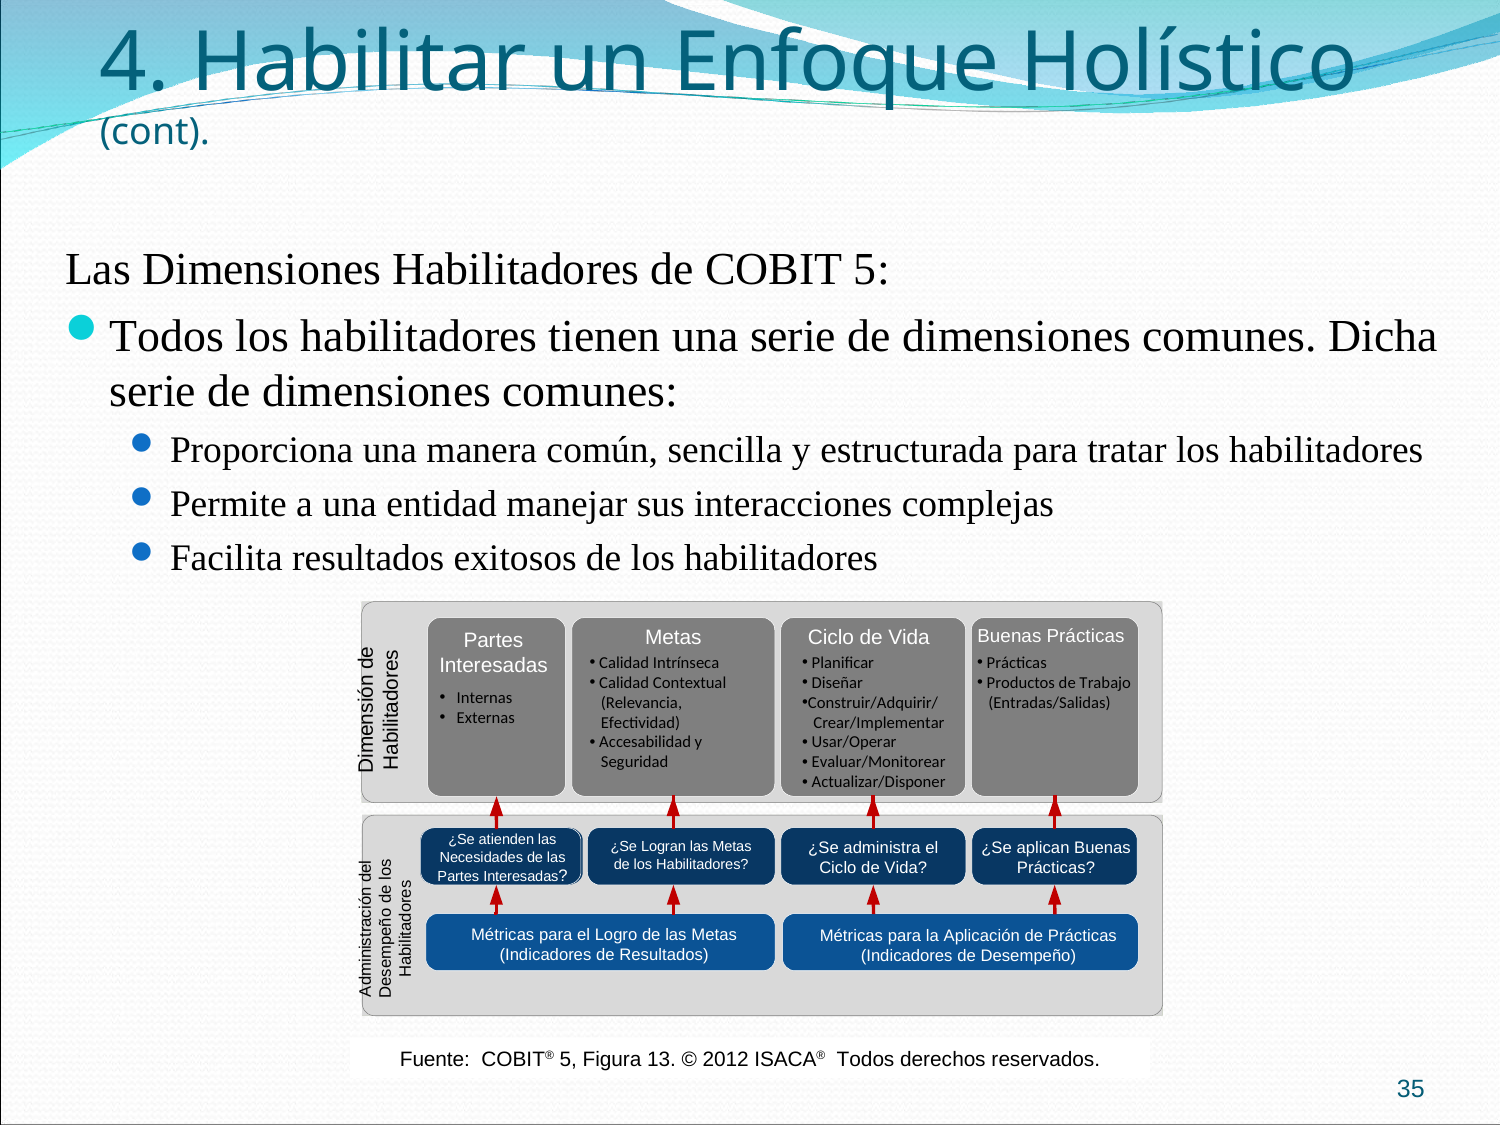

# 4. Habilitar un Enfoque Holístico (cont).
Las Dimensiones Habilitadores de COBIT 5:
Todos los habilitadores tienen una serie de dimensiones comunes. Dicha serie de dimensiones comunes:
Proporciona una manera común, sencilla y estructurada para tratar los habilitadores
Permite a una entidad manejar sus interacciones complejas
Facilita resultados exitosos de los habilitadores
Dimensión de Habilitadores
Metas
Ciclo de Vida
Buenas Prácticas
Partes Interesadas
 Calidad Intrínseca
 Calidad Contextual
 (Relevancia,
 Efectividad)
 Accesabilidad y
 Seguridad
 Planificar
 Diseñar
Construir/Adquirir/
 Crear/Implementar
 Usar/Operar
 Evaluar/Monitorear
 Actualizar/Disponer
 Prácticas
 Productos de Trabajo
 (Entradas/Salidas)
 Internas
 Externas
¿Se atienden las Necesidades de las Partes Interesadas?
Administración del Desempeño de los Habilitadores
¿Se aplican Buenas Prácticas?
¿Se Logran las Metas de los Habilitadores?
¿Se administra el Ciclo de Vida?
Métricas para el Logro de las Metas
(Indicadores de Resultados)
Métricas para la Aplicación de Prácticas
(Indicadores de Desempeño)
Fuente:  COBIT® 5, Figura 13. © 2012 ISACA® Todos derechos reservados.